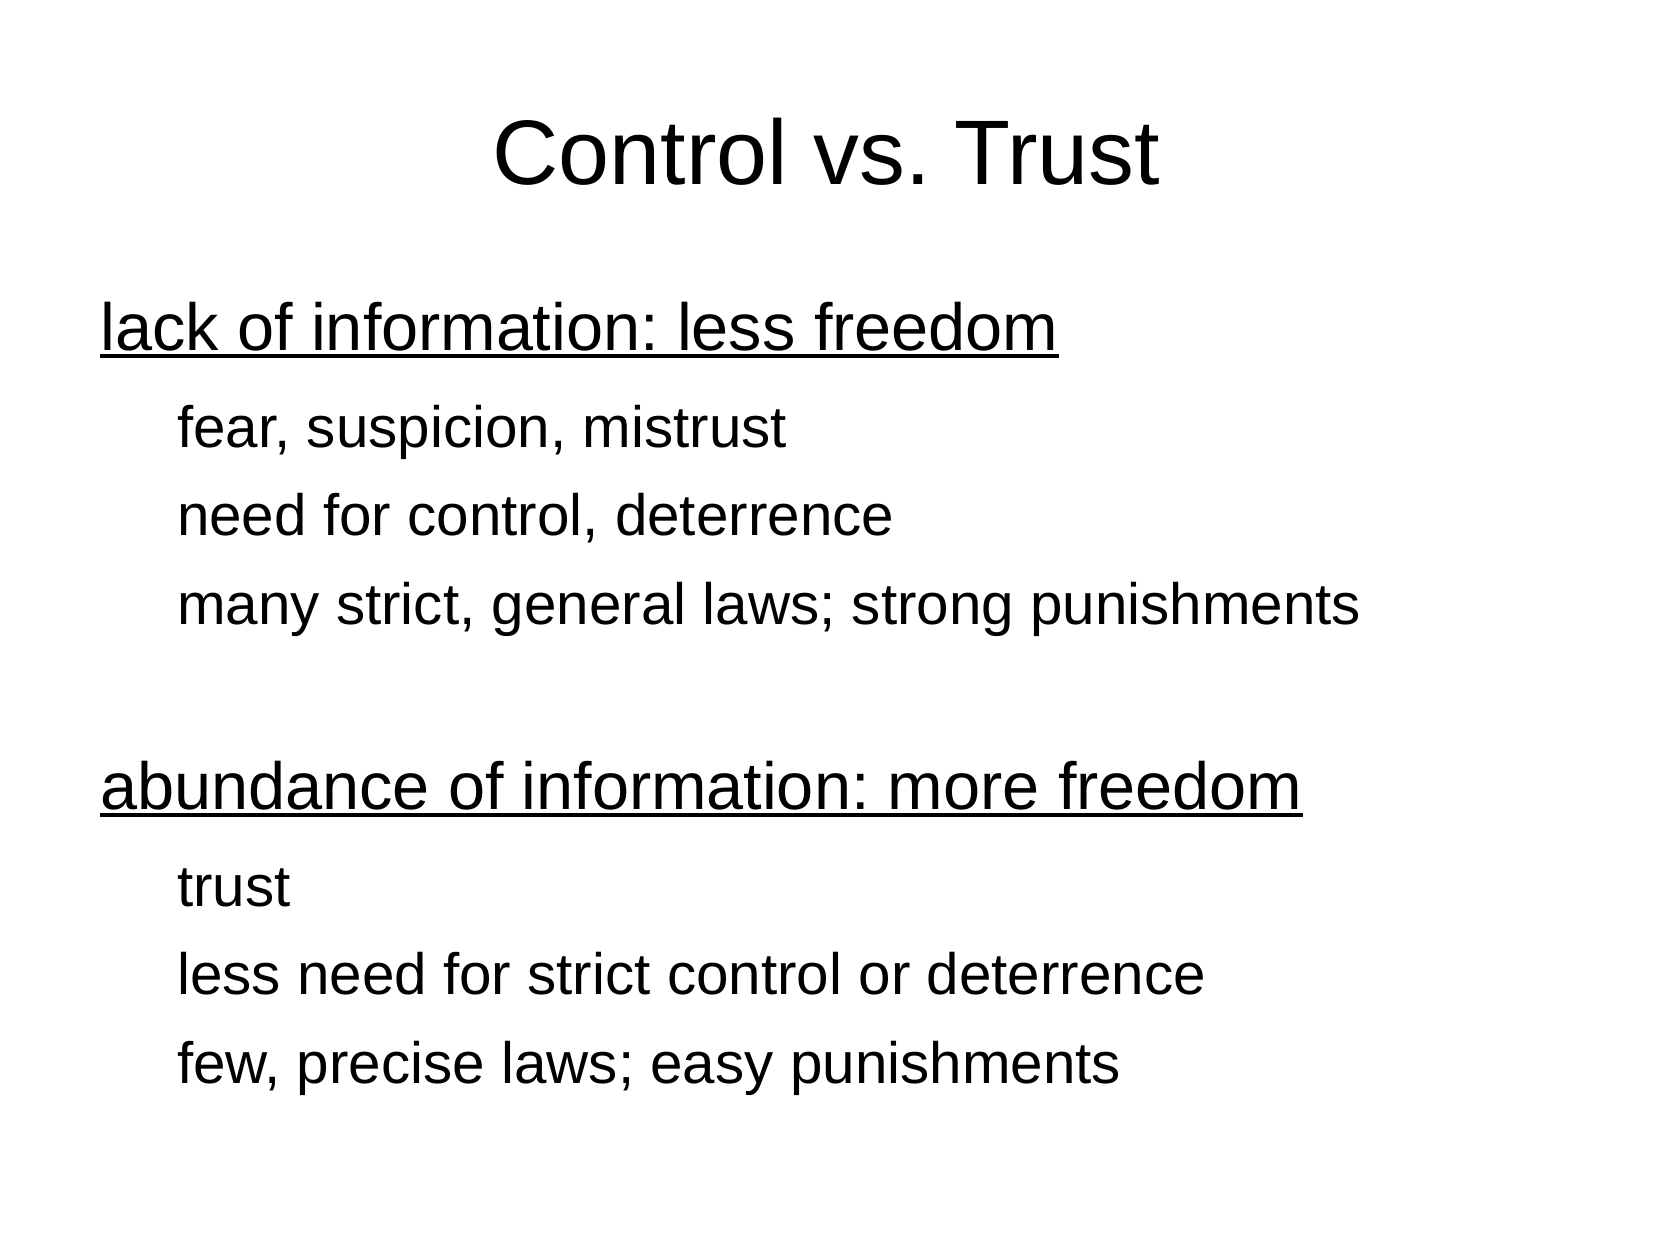

# Control vs. Trust
lack of information: less freedom
fear, suspicion, mistrust
need for control, deterrence
many strict, general laws; strong punishments
abundance of information: more freedom
trust
less need for strict control or deterrence
few, precise laws; easy punishments